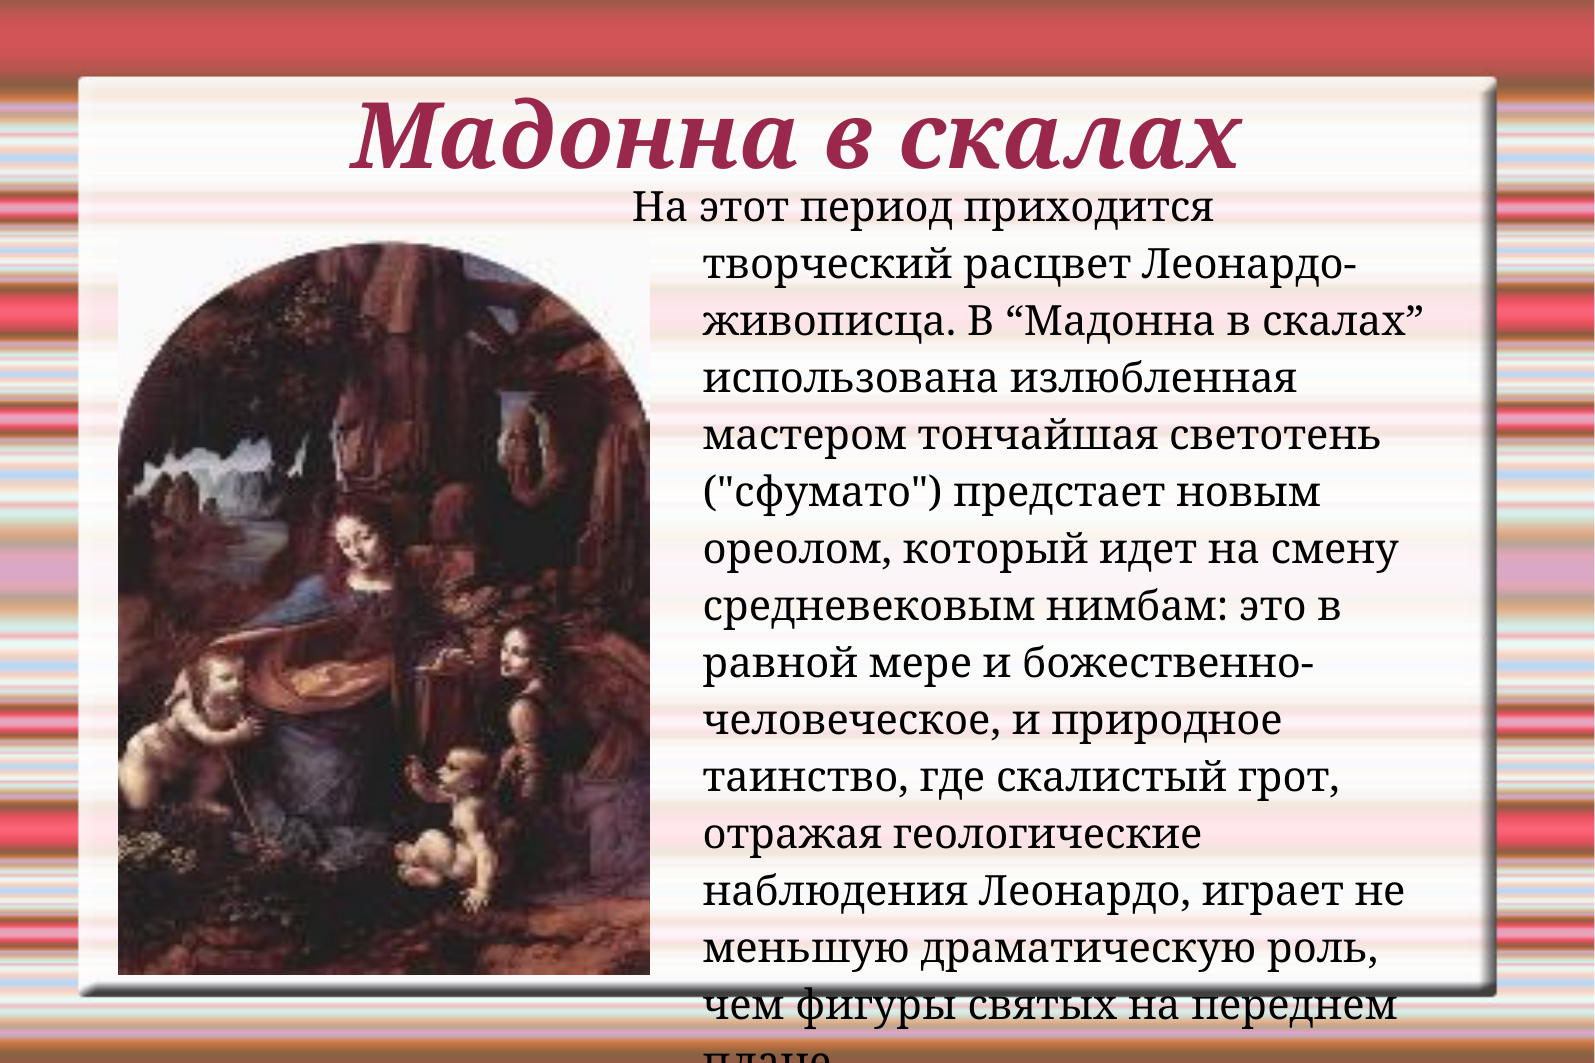

# Мадонна в скалах
На этот период приходится творческий расцвет Леонардо-живописца. В “Мадонна в скалах” использована излюбленная мастером тончайшая светотень ("сфумато") предстает новым ореолом, который идет на смену средневековым нимбам: это в равной мере и божественно-человеческое, и природное таинство, где скалистый грот, отражая геологические наблюдения Леонардо, играет не меньшую драматическую роль, чем фигуры святых на переднем плане.